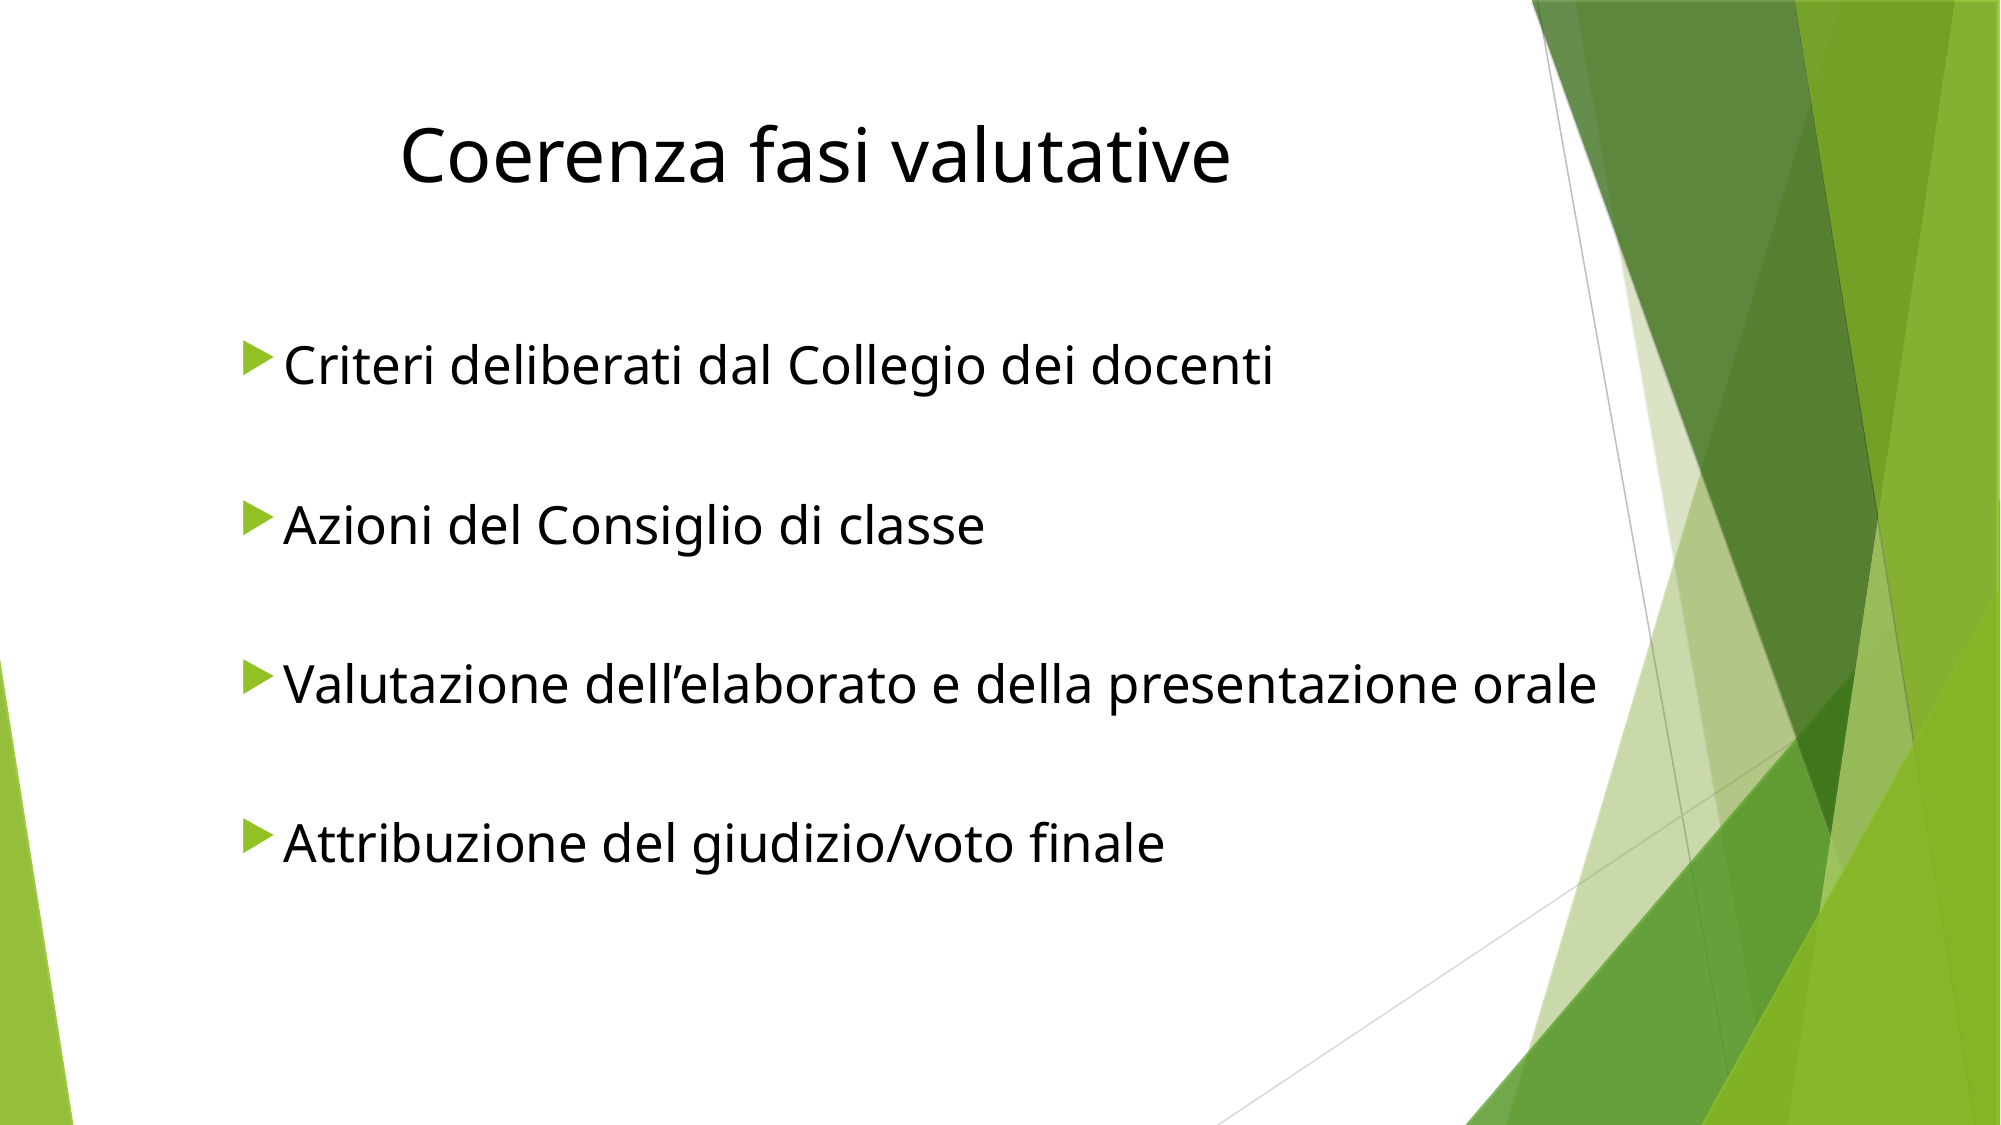

# Coerenza fasi valutative
Criteri deliberati dal Collegio dei docenti
Azioni del Consiglio di classe
Valutazione dell’elaborato e della presentazione orale
Attribuzione del giudizio/voto finale